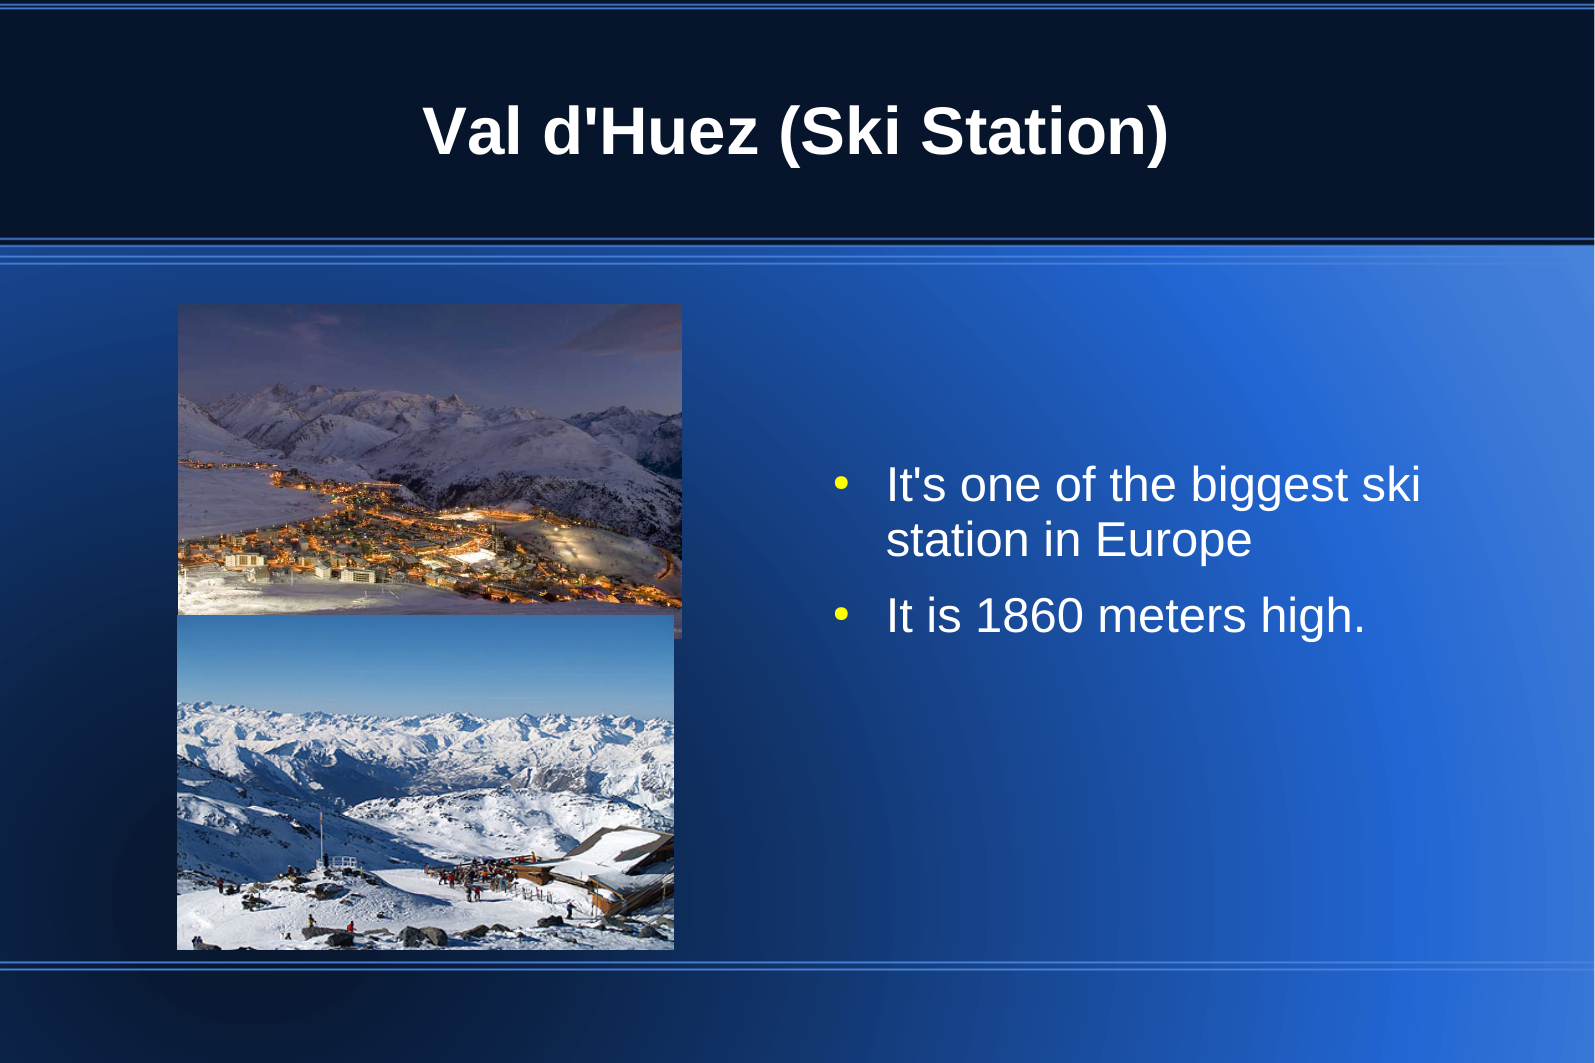

# Val d'Huez (Ski Station)
It's one of the biggest ski station in Europe
It is 1860 meters high.